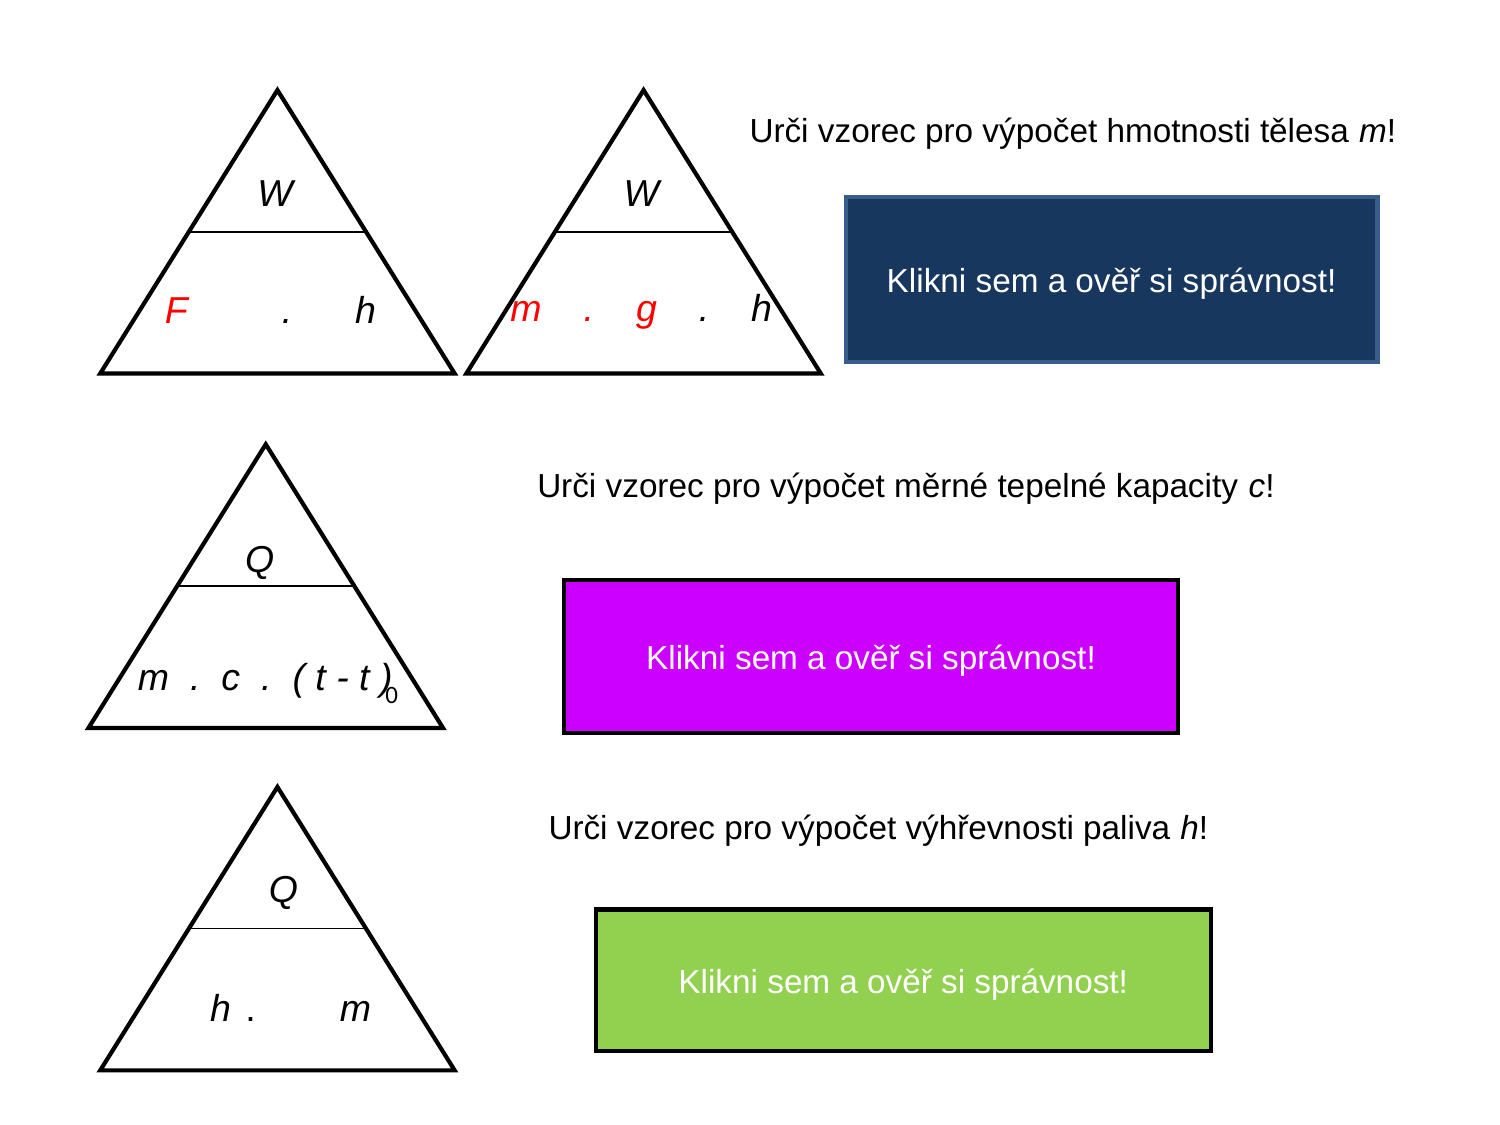

Urči vzorec pro výpočet hmotnosti tělesa m!
W
W
Klikni sem a ověř si správnost!
W
m =
m . g . h
F . h
g . h
Urči vzorec pro výpočet měrné tepelné kapacity c!
Q
Q
Klikni sem a ověř si správnost!
c =
m . ( t – t )
m . c . ( t - t )
0
 0
Urči vzorec pro výpočet výhřevnosti paliva h!
Q
Q
Klikni sem a ověř si správnost!
h =
m
h
. m